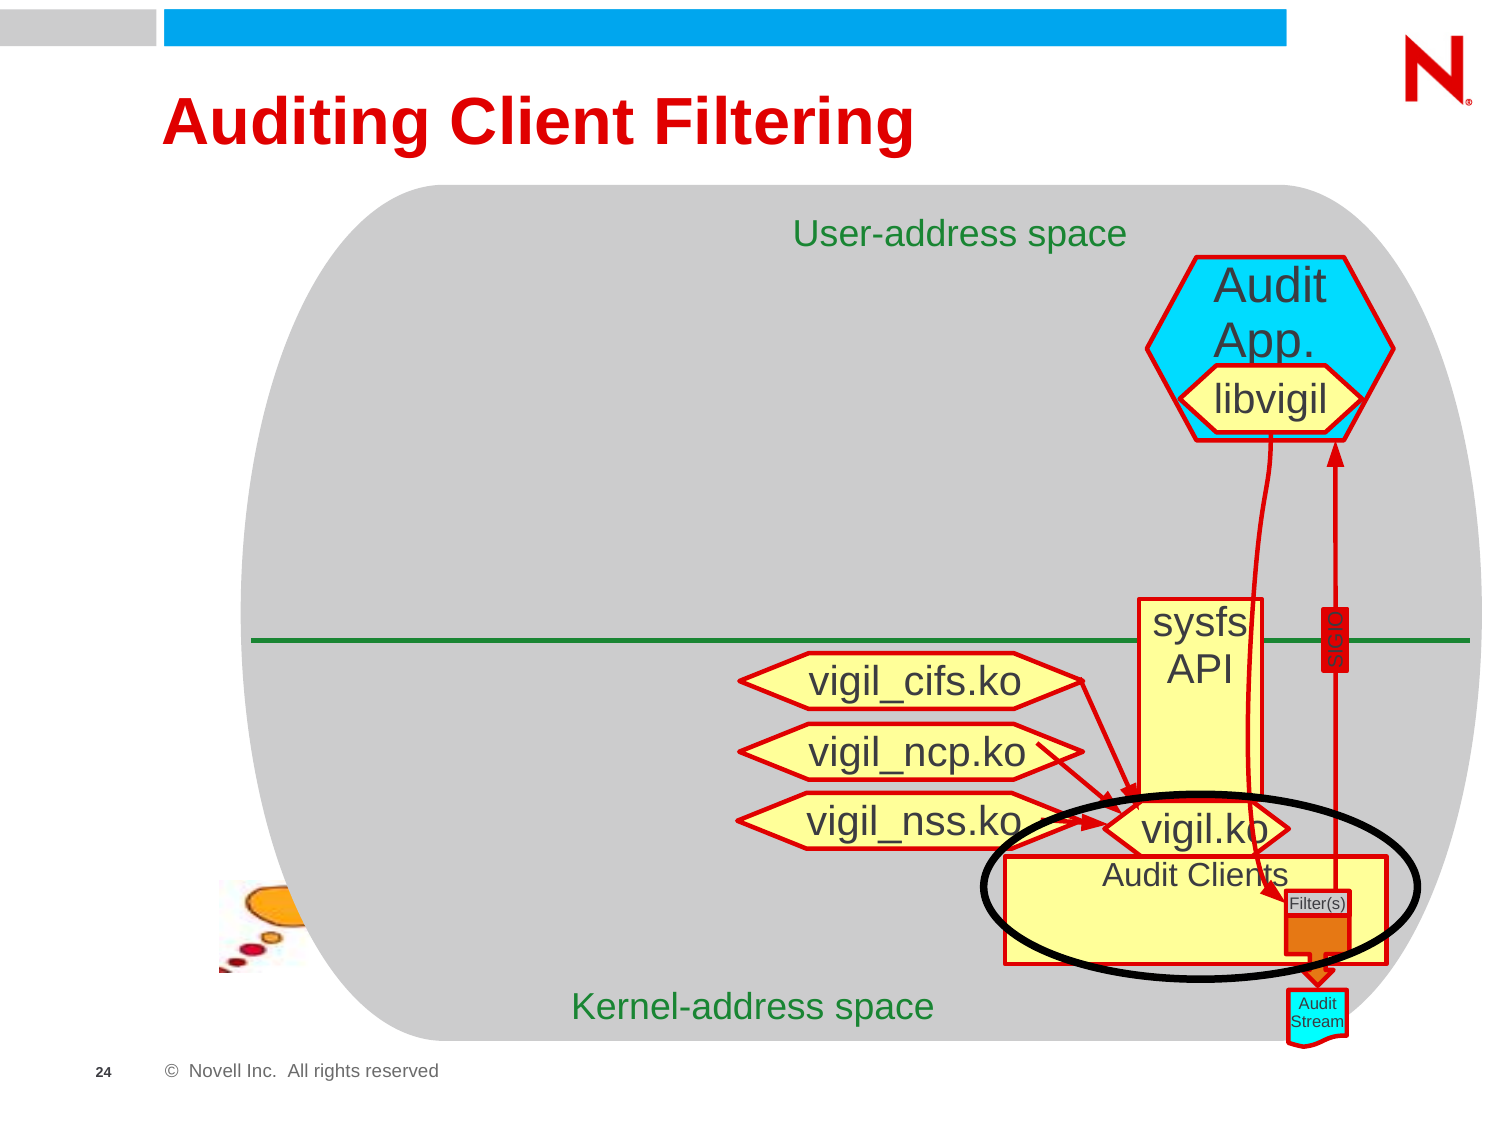

# Auditing Client Filtering
User-address space
Audit
App.
libvigil
sysfs
API
SIGIO
vigil_cifs.ko
vigil_ncp.ko
vigil_nss.ko
vigil.ko
Audit Clients
Filter(s)
Kernel-address space
Audit
Stream